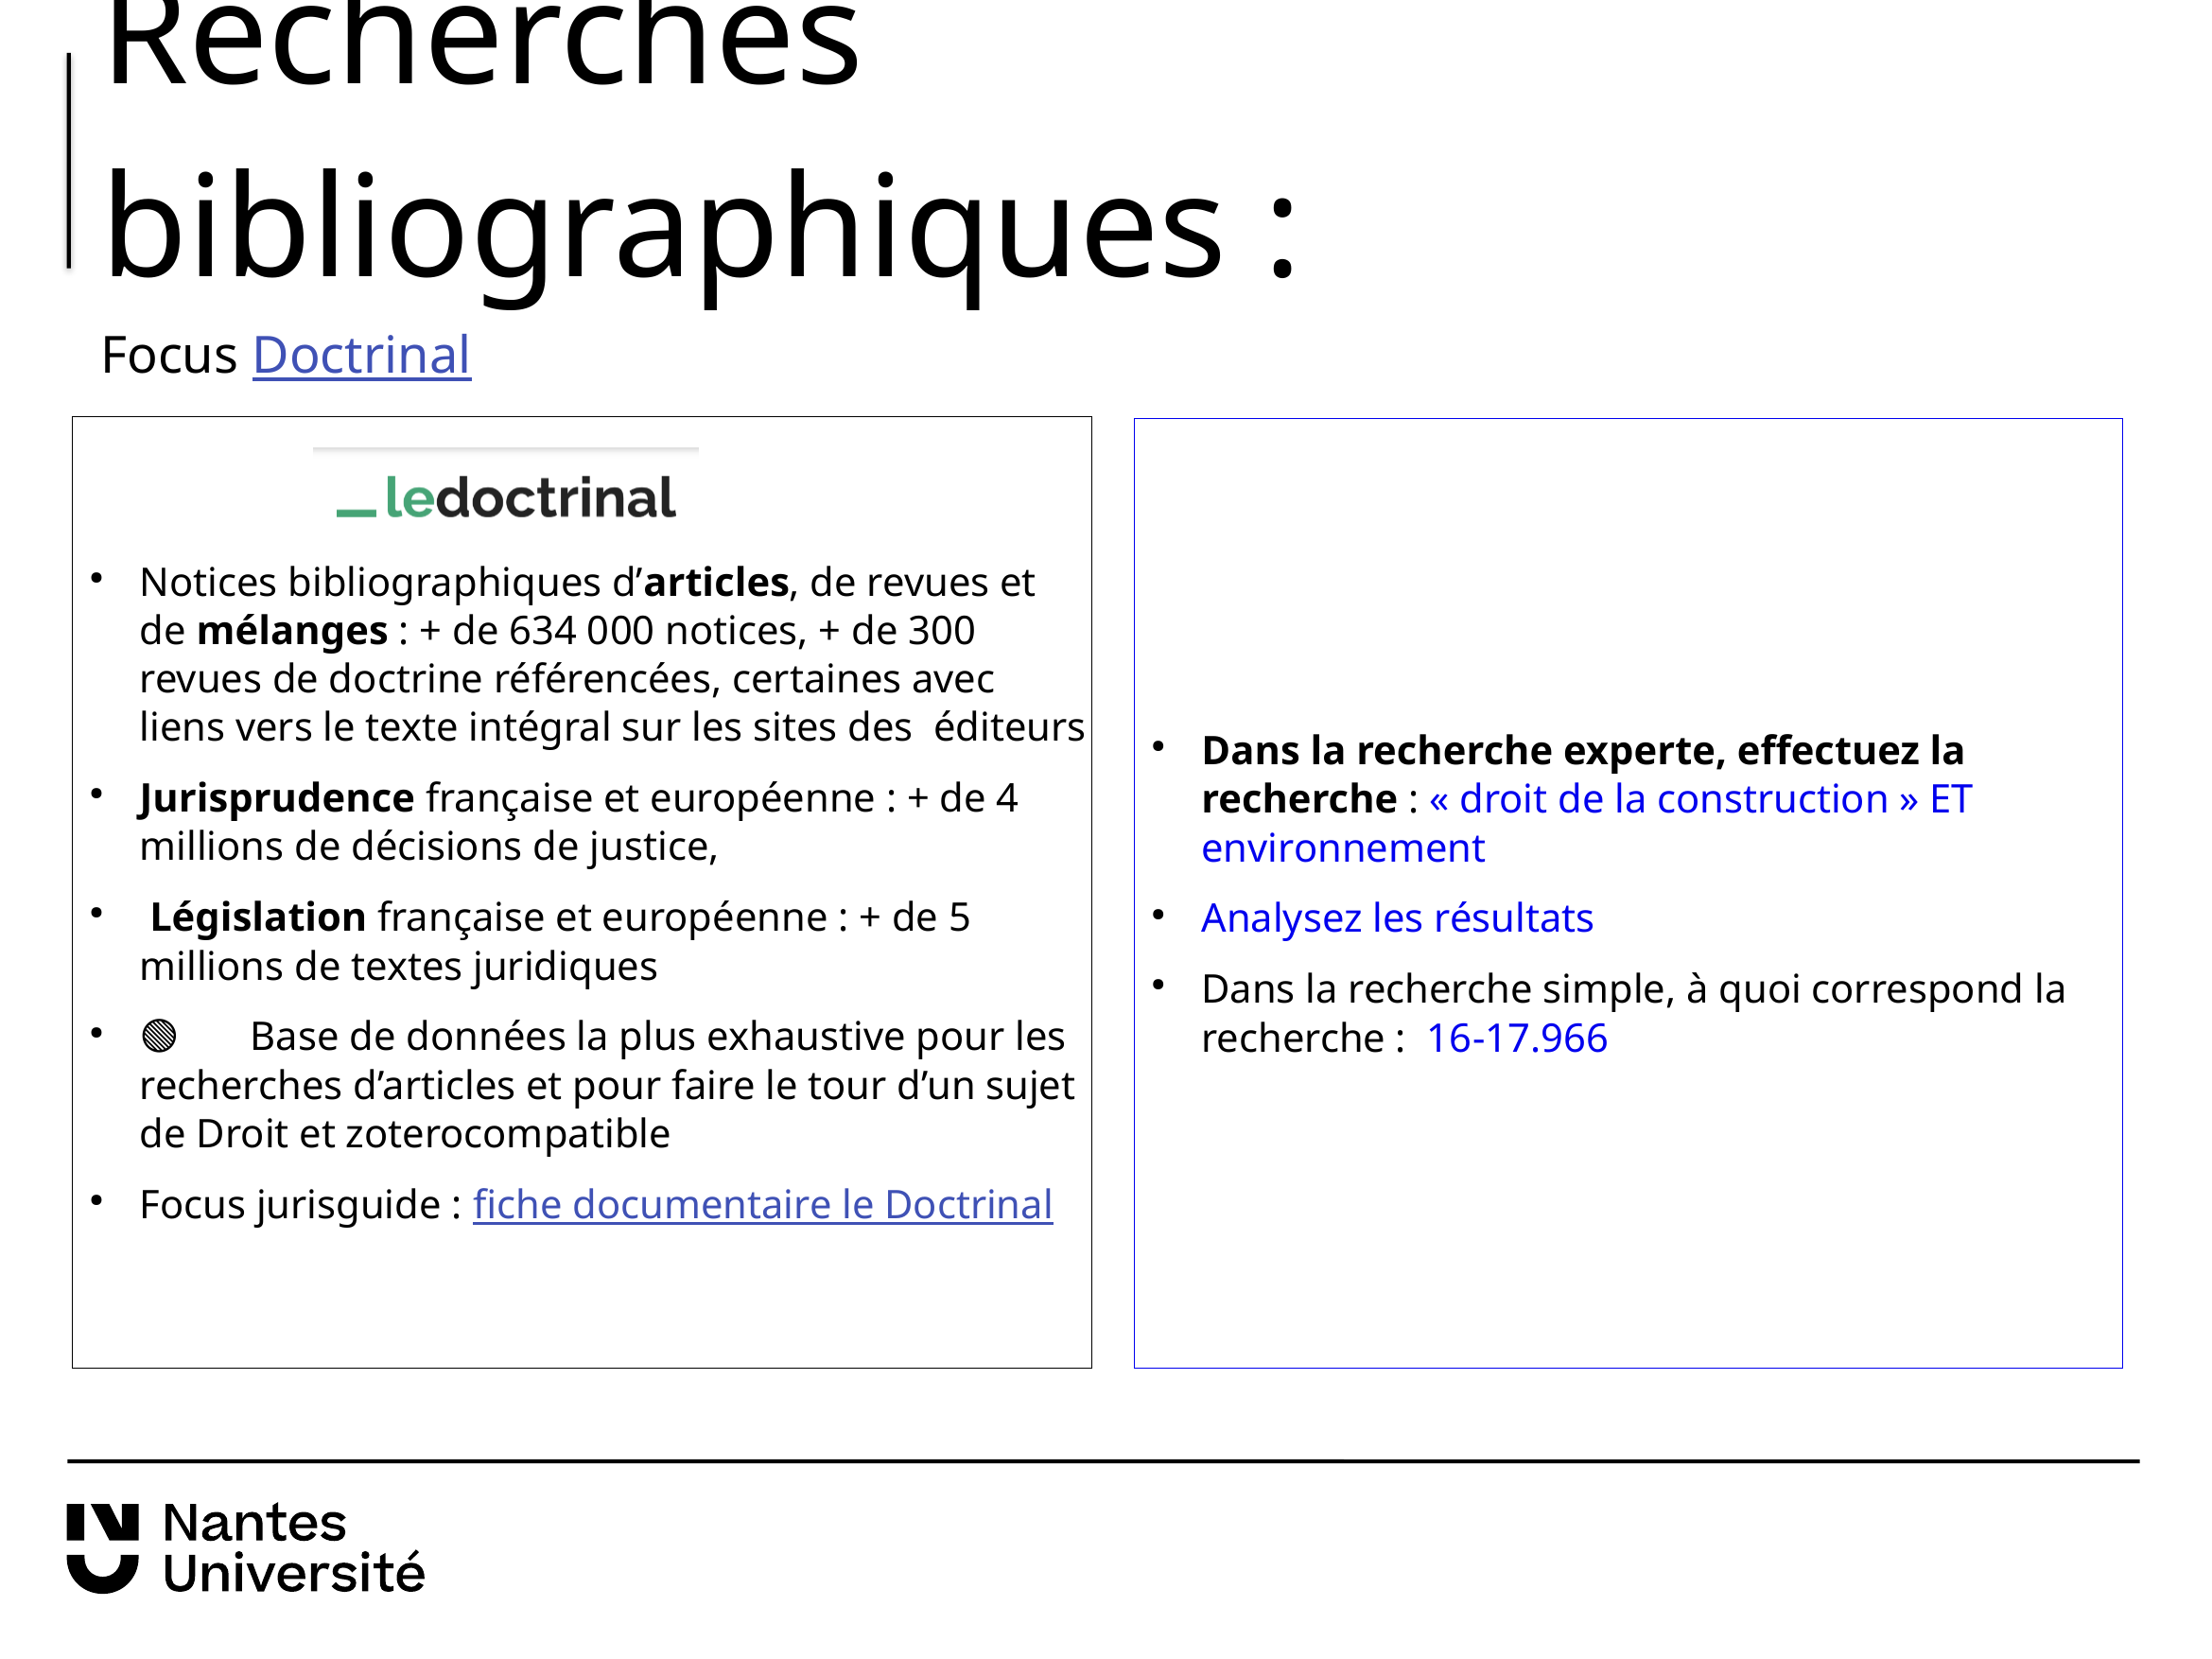

# Recherches bibliographiques : Focus Doctrinal
Notices bibliographiques d’articles, de revues et de mélanges : + de 634 000 notices, + de 300 revues de doctrine référencées, certaines avec liens vers le texte intégral sur les sites des éditeurs
Jurisprudence française et européenne : + de 4 millions de décisions de justice,
 Législation française et européenne : + de 5 millions de textes juridiques
🟢 Base de données la plus exhaustive pour les recherches d’articles et pour faire le tour d’un sujet de Droit et zoterocompatible
Focus jurisguide : fiche documentaire le Doctrinal
Dans la recherche experte, effectuez la recherche : « droit de la construction » ET environnement
Analysez les résultats
Dans la recherche simple, à quoi correspond la recherche : 16-17.966